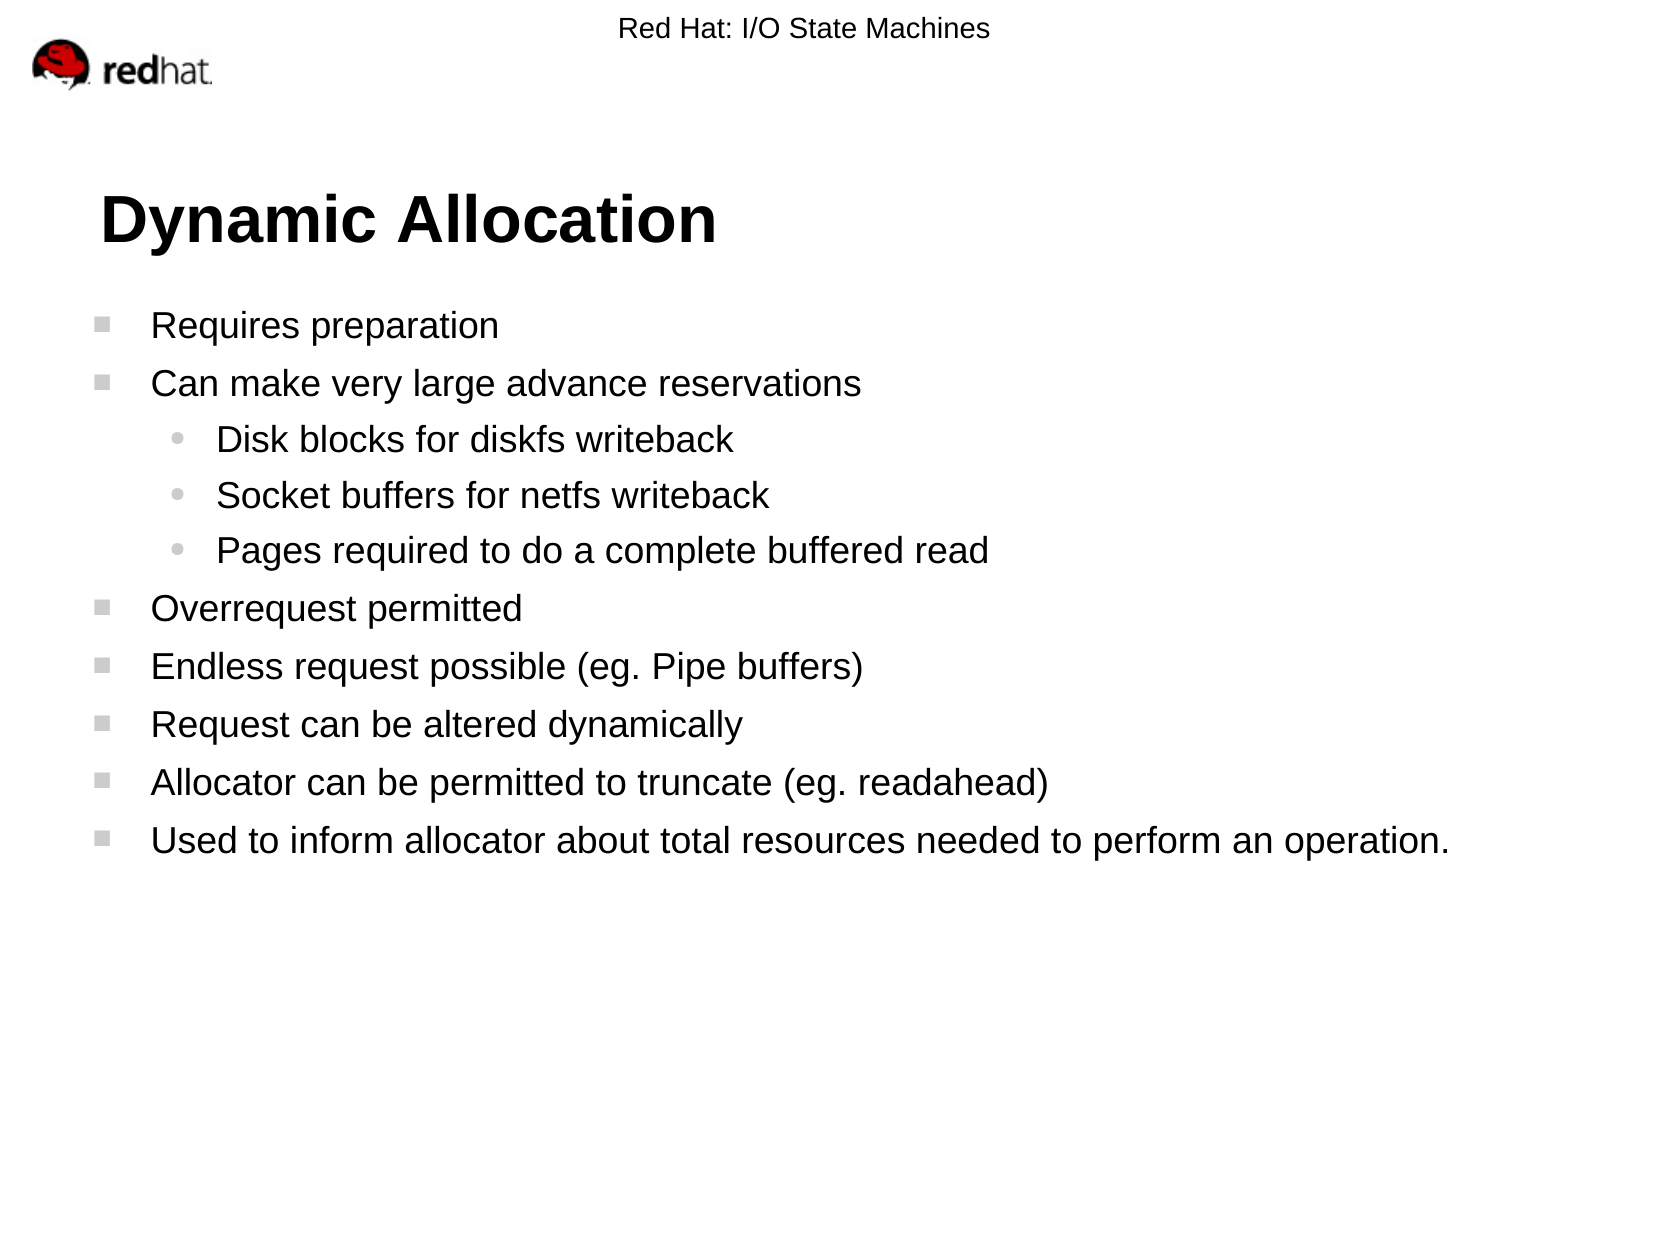

# Dynamic Allocation
Requires preparation
Can make very large advance reservations
Disk blocks for diskfs writeback
Socket buffers for netfs writeback
Pages required to do a complete buffered read
Overrequest permitted
Endless request possible (eg. Pipe buffers)
Request can be altered dynamically
Allocator can be permitted to truncate (eg. readahead)
Used to inform allocator about total resources needed to perform an operation.